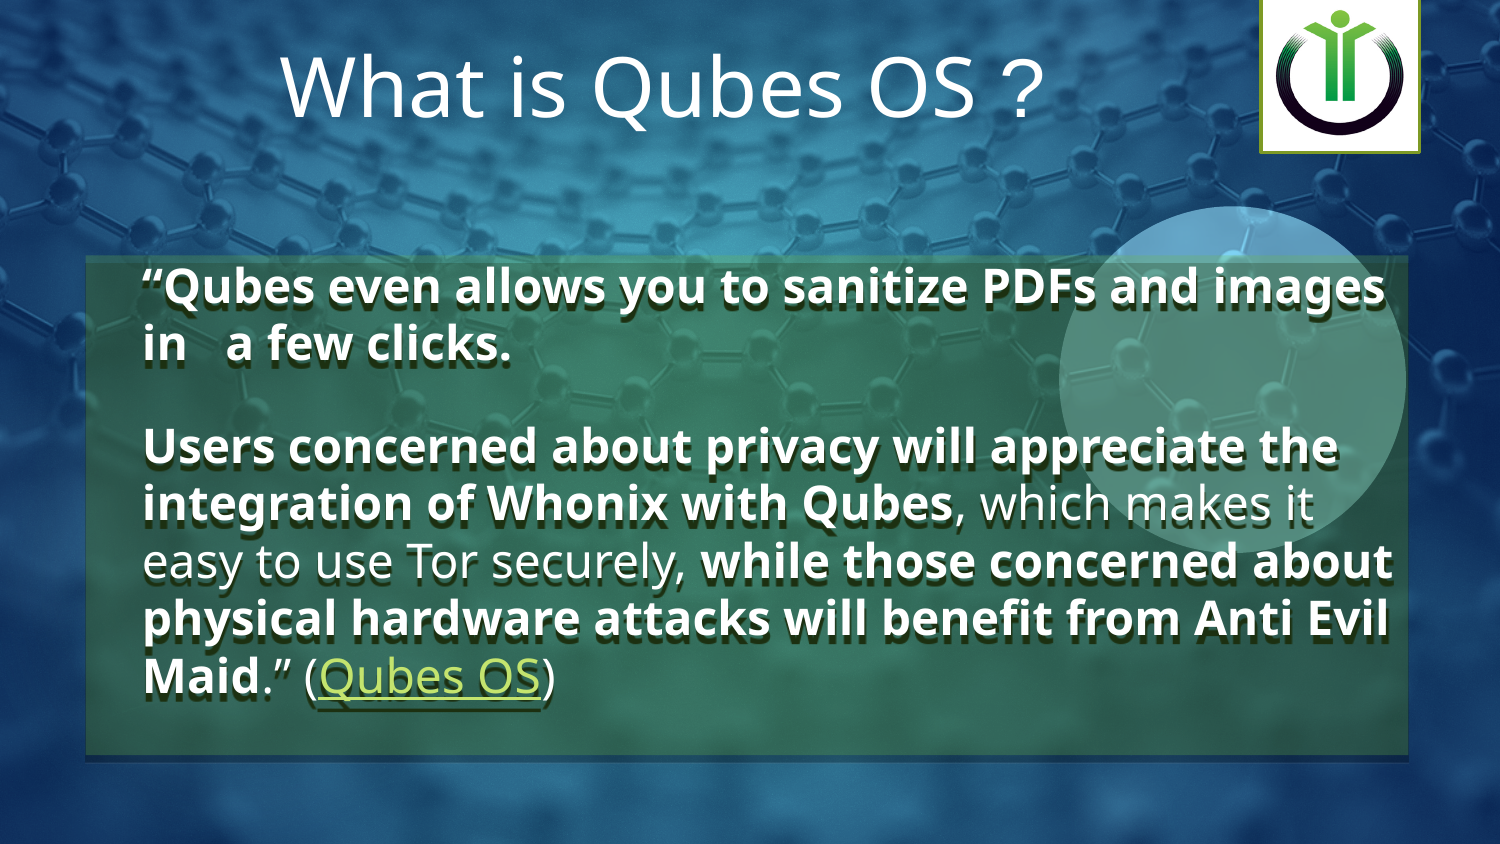

What is Qubes OS ?
“Qubes even allows you to sanitize PDFs and images in a few clicks.
Users concerned about privacy will appreciate the integration of Whonix with Qubes, which makes it easy to use Tor securely, while those concerned about physical hardware attacks will benefit from Anti Evil Maid.” (Qubes OS)